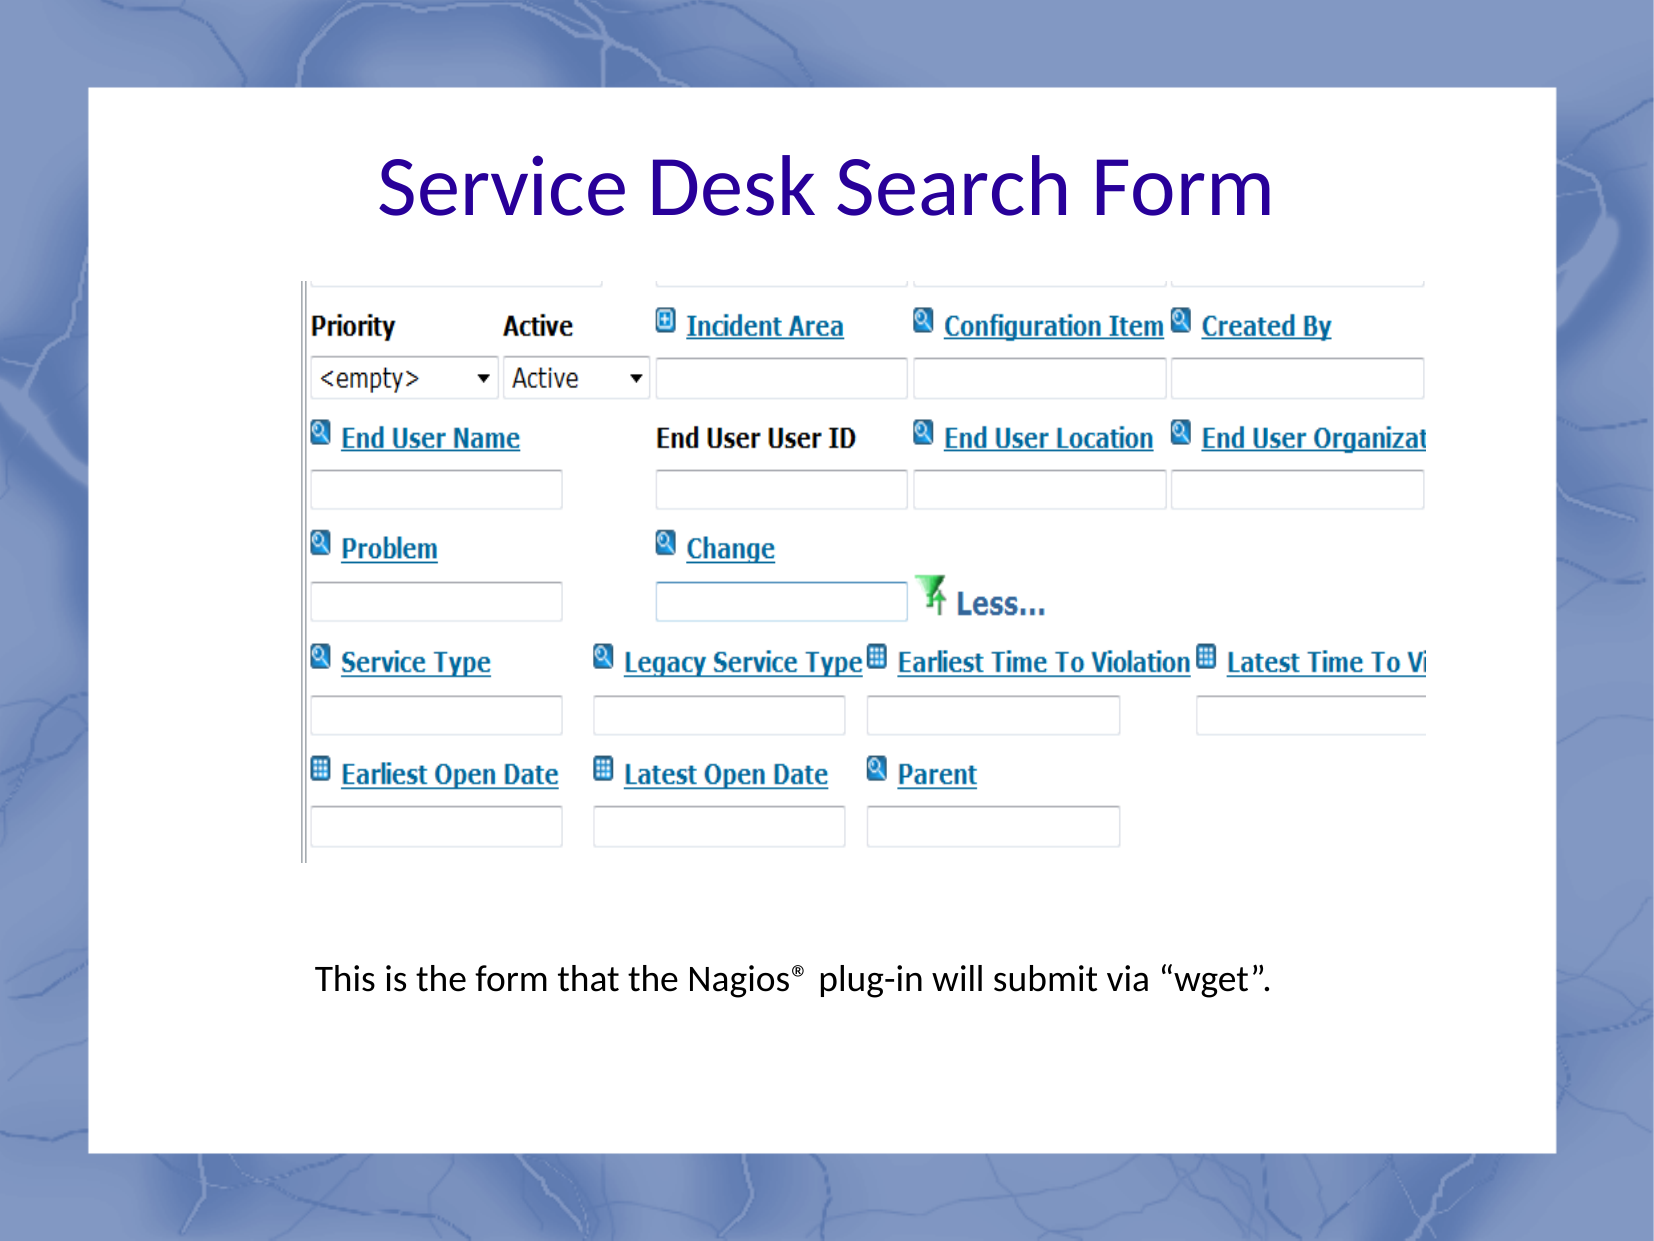

# Service Desk Search Form
This is the form that the Nagios® plug-in will submit via “wget”.